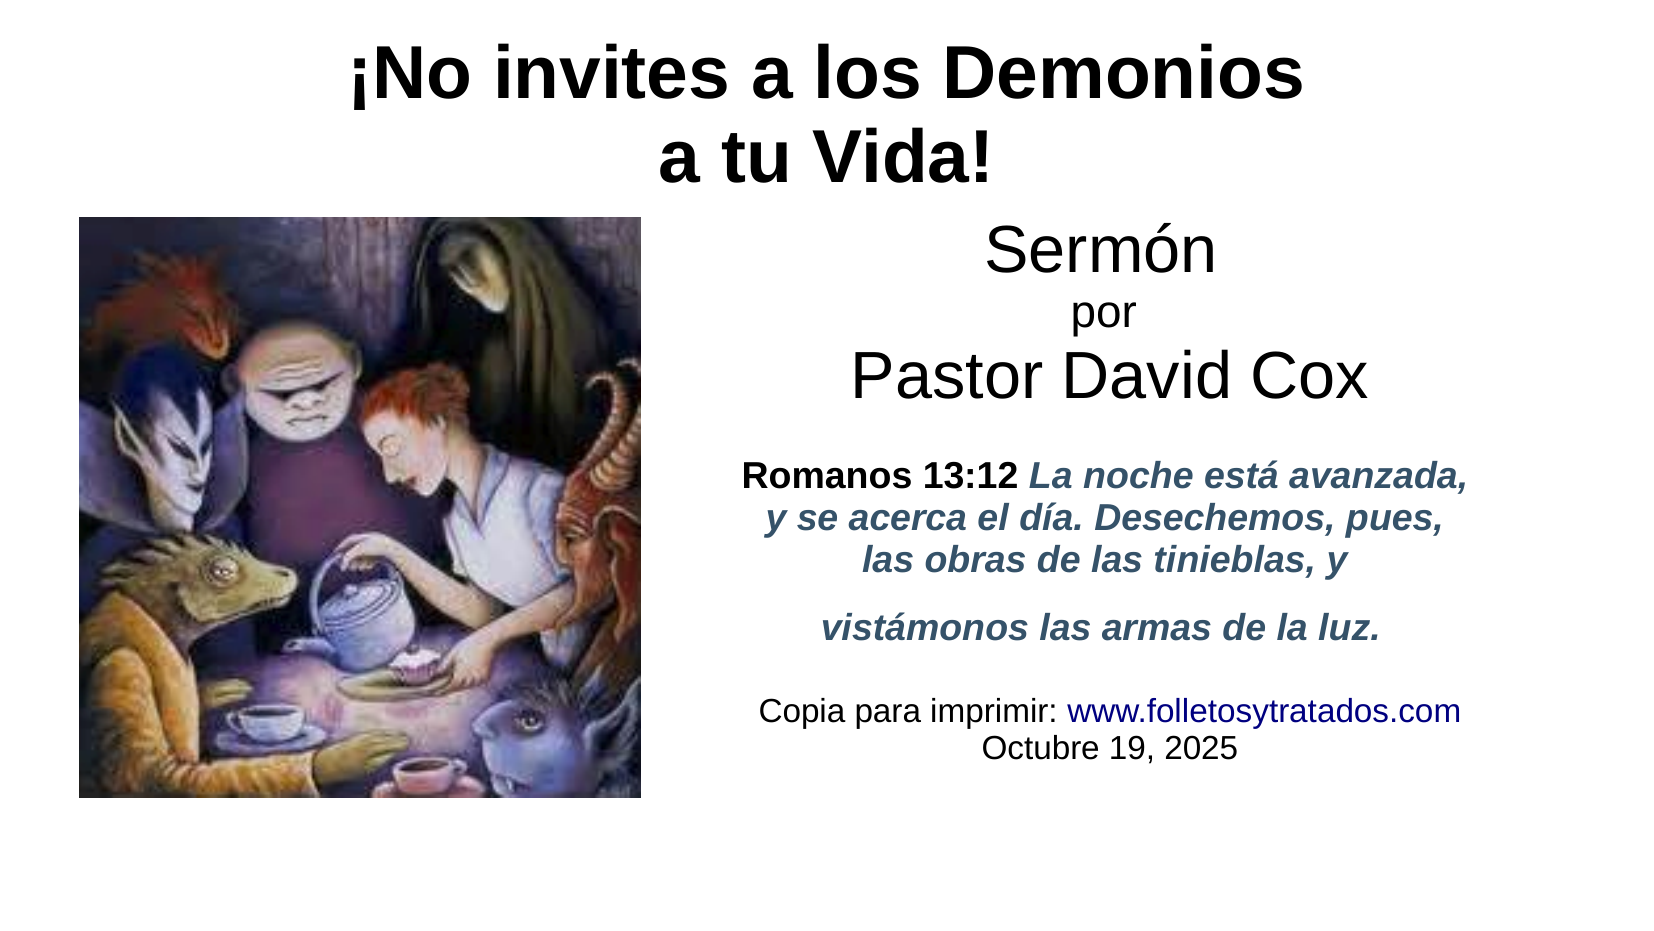

# ¡No invites a los Demonios a tu Vida!
Sermón
por
Pastor David Cox
Romanos 13:12 La noche está avanzada,
y se acerca el día. Desechemos, pues,
las obras de las tinieblas, y
vistámonos las armas de la luz.
Copia para imprimir: www.folletosytratados.com
Octubre 19, 2025